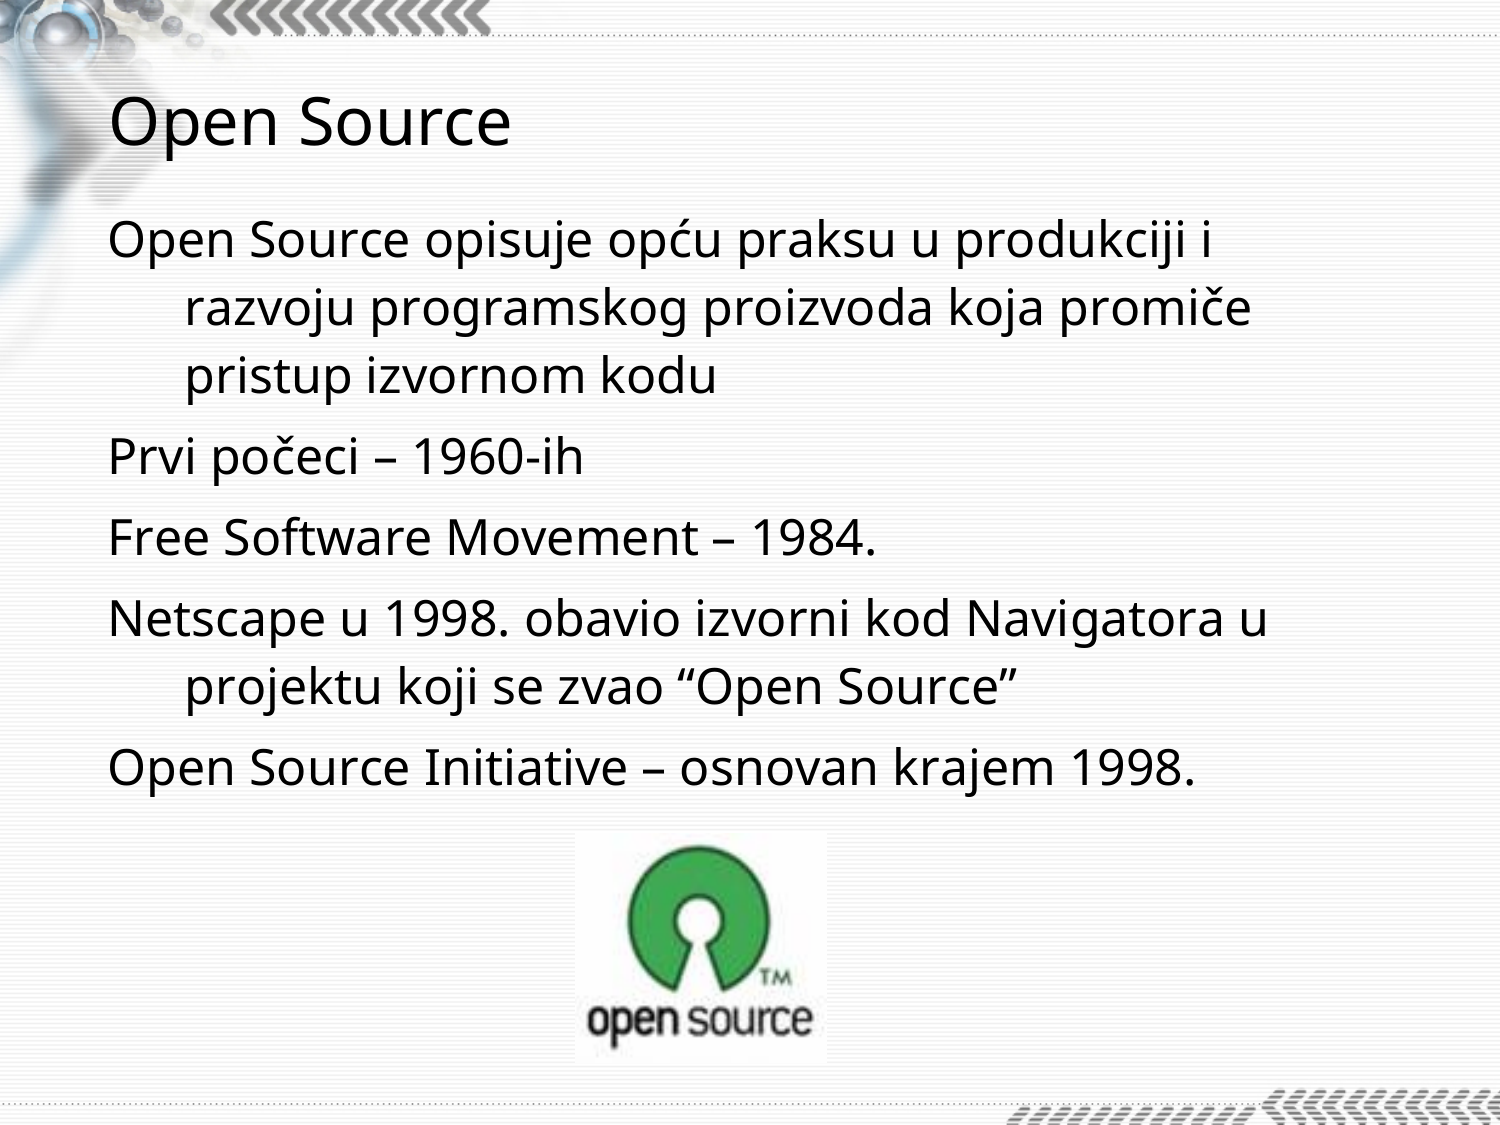

# Open Source
Open Source opisuje opću praksu u produkciji i razvoju programskog proizvoda koja promiče pristup izvornom kodu
Prvi počeci – 1960-ih
Free Software Movement – 1984.
Netscape u 1998. obavio izvorni kod Navigatora u projektu koji se zvao “Open Source”
Open Source Initiative – osnovan krajem 1998.